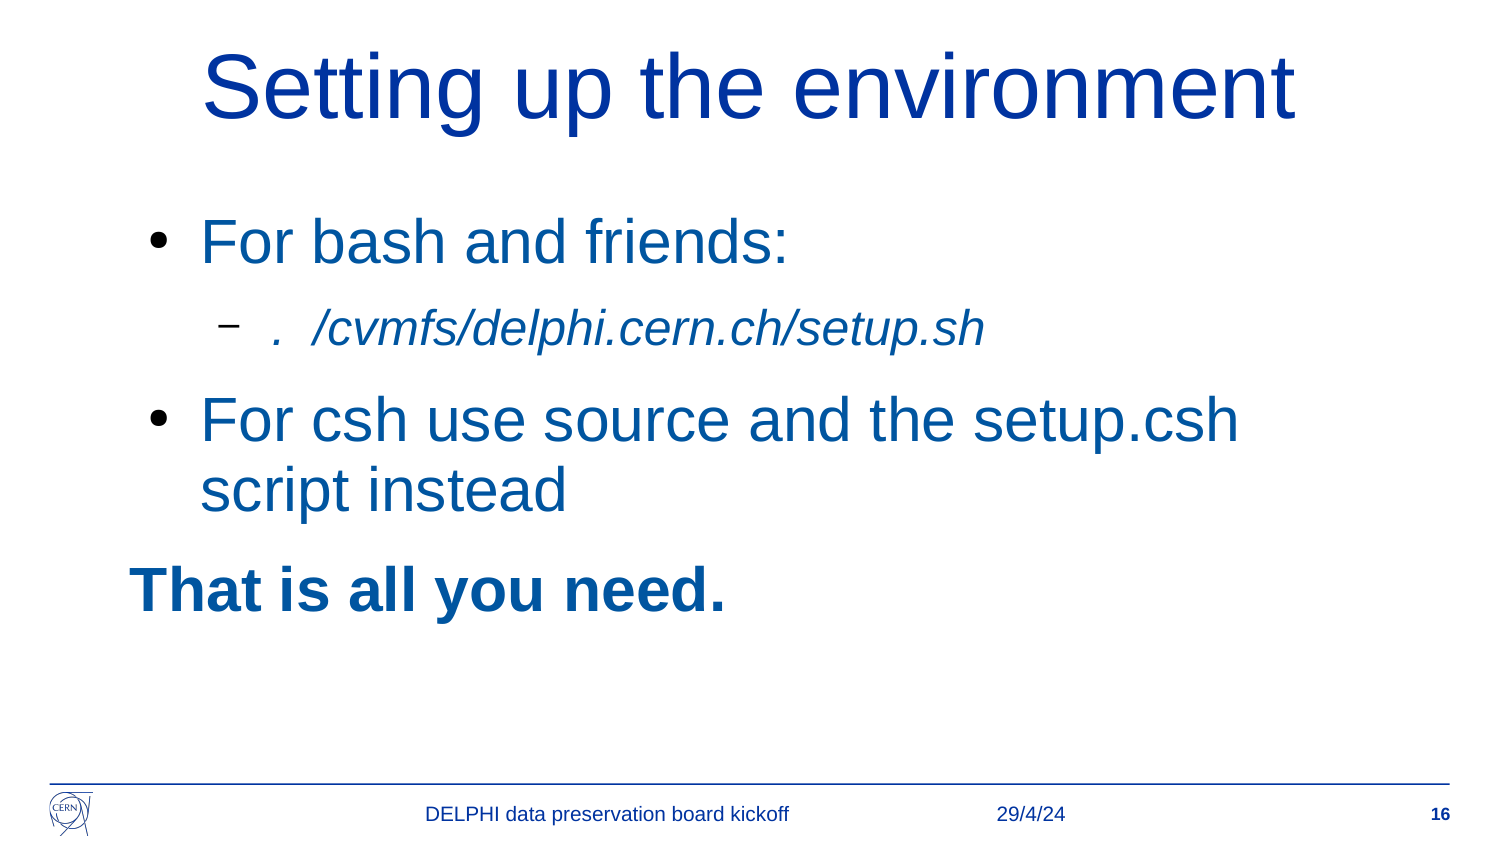

# Setting up the environment
For bash and friends:
. /cvmfs/delphi.cern.ch/setup.sh
For csh use source and the setup.csh script instead
That is all you need.